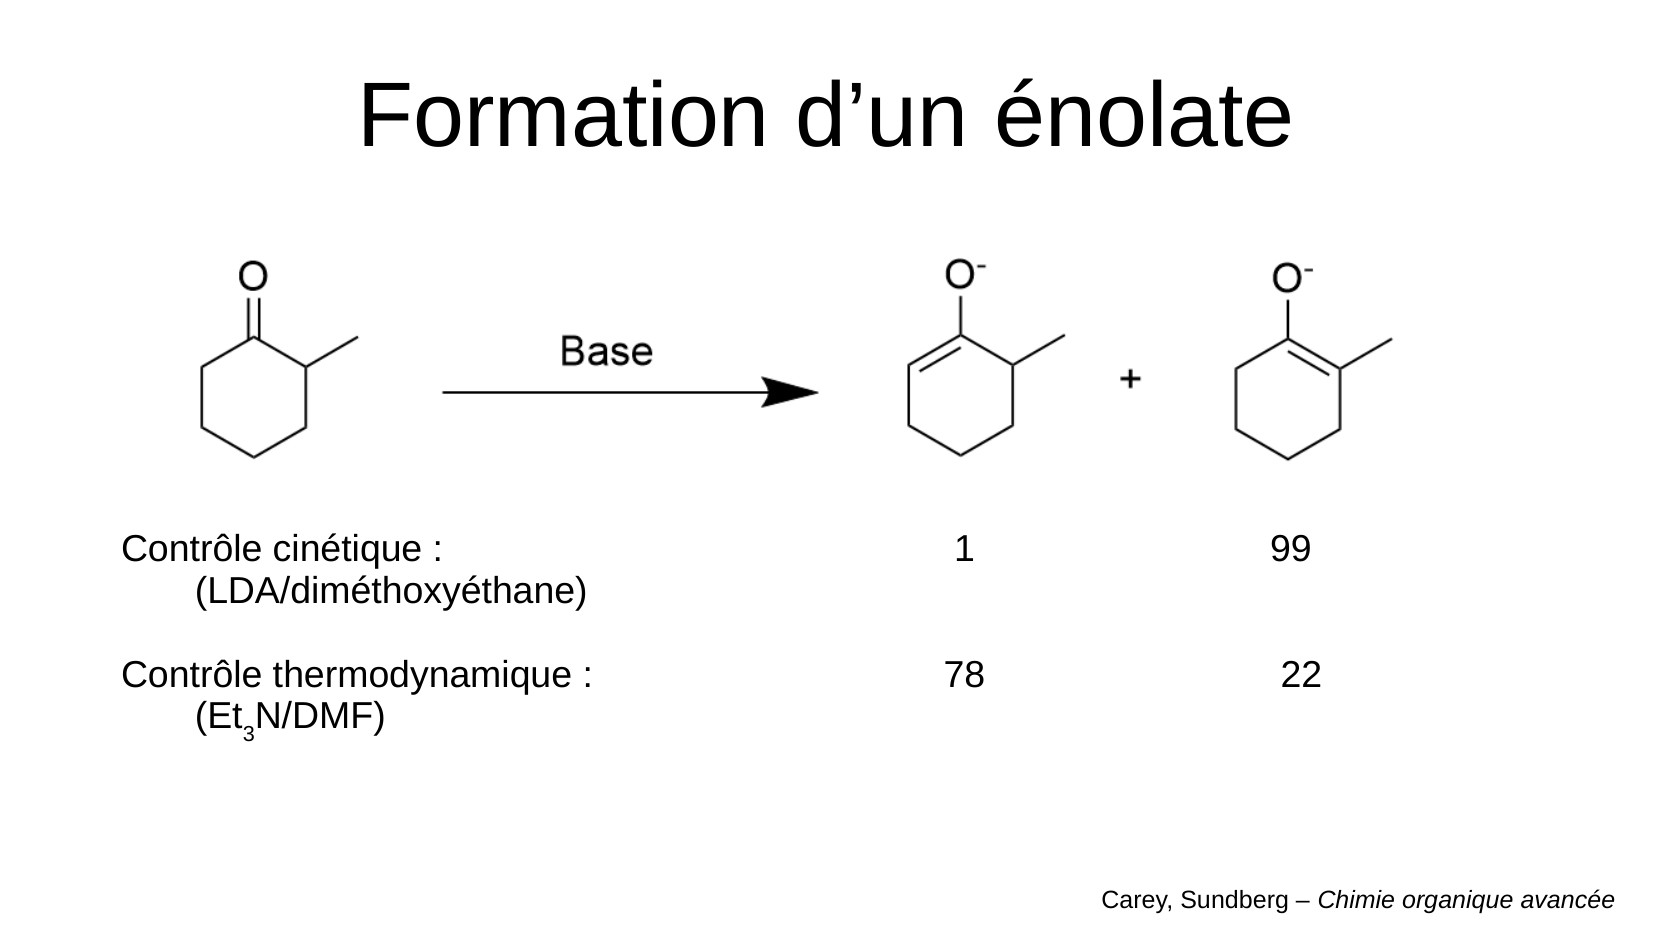

# Formation d’un énolate
Contrôle cinétique :							 1				 99
	(LDA/diméthoxyéthane)
Contrôle thermodynamique :					 78				 22
	(Et3N/DMF)
Carey, Sundberg – Chimie organique avancée